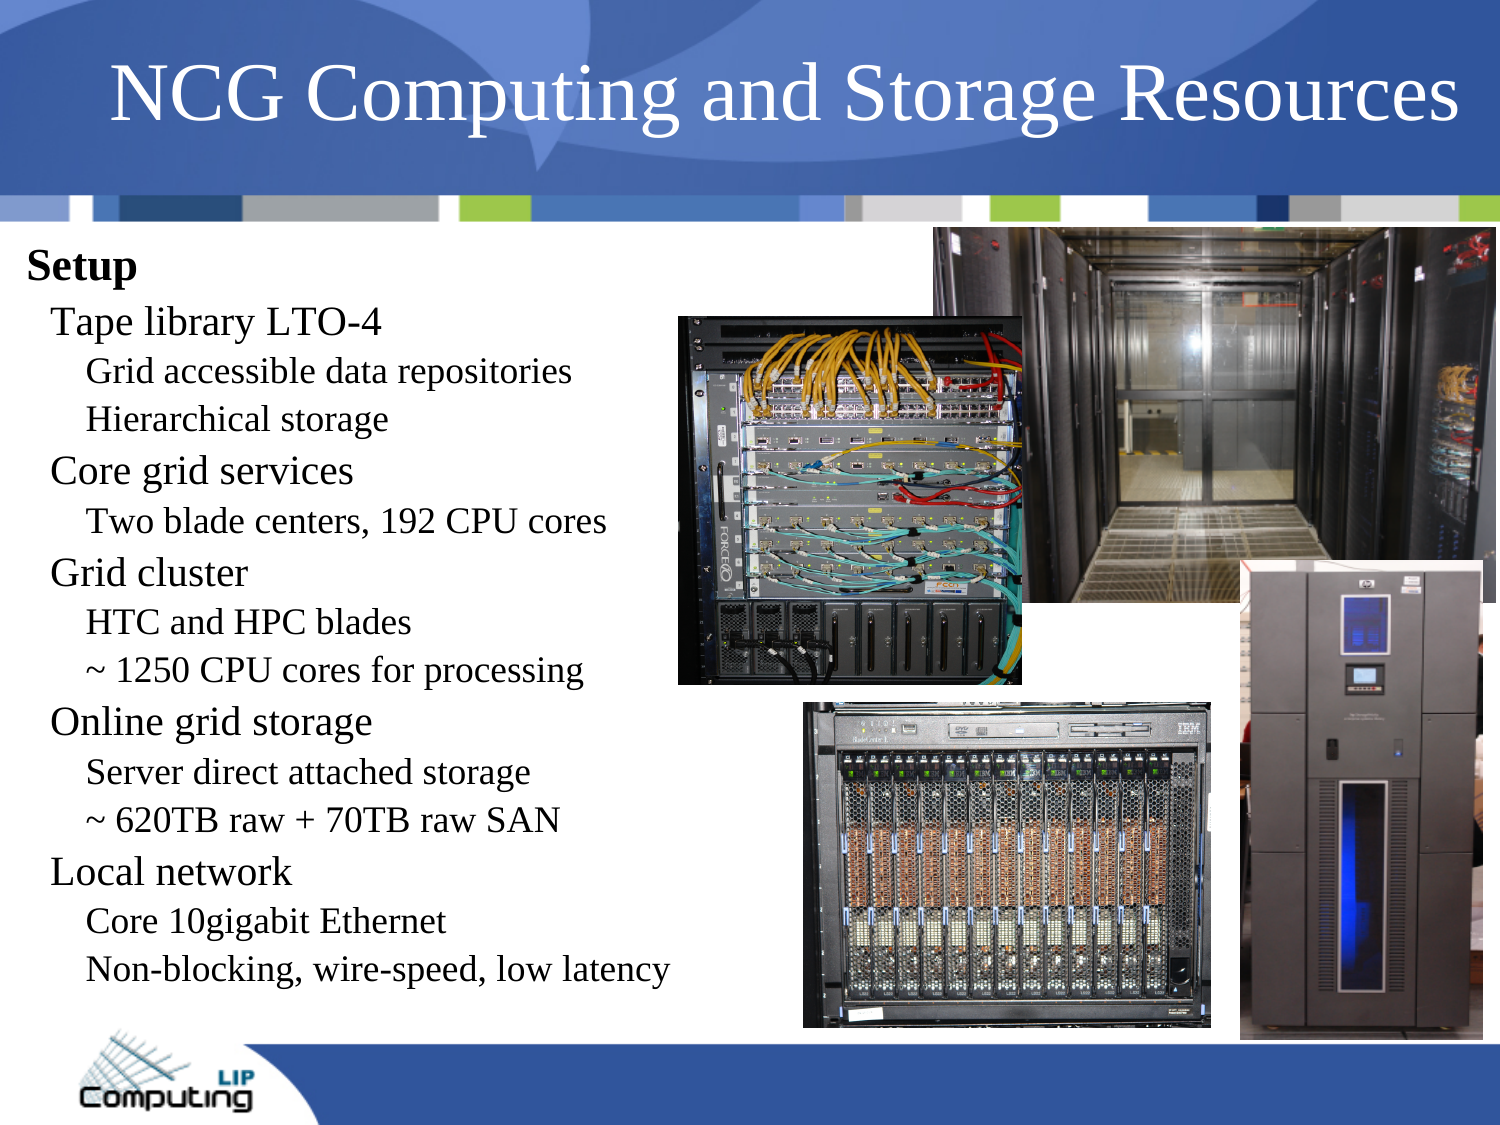

NCG Computing and Storage Resources
 Setup
Tape library LTO-4
Grid accessible data repositories
Hierarchical storage
Core grid services
Two blade centers, 192 CPU cores
Grid cluster
HTC and HPC blades
~ 1250 CPU cores for processing
Online grid storage
Server direct attached storage
~ 620TB raw + 70TB raw SAN
Local network
Core 10gigabit Ethernet
Non-blocking, wire-speed, low latency